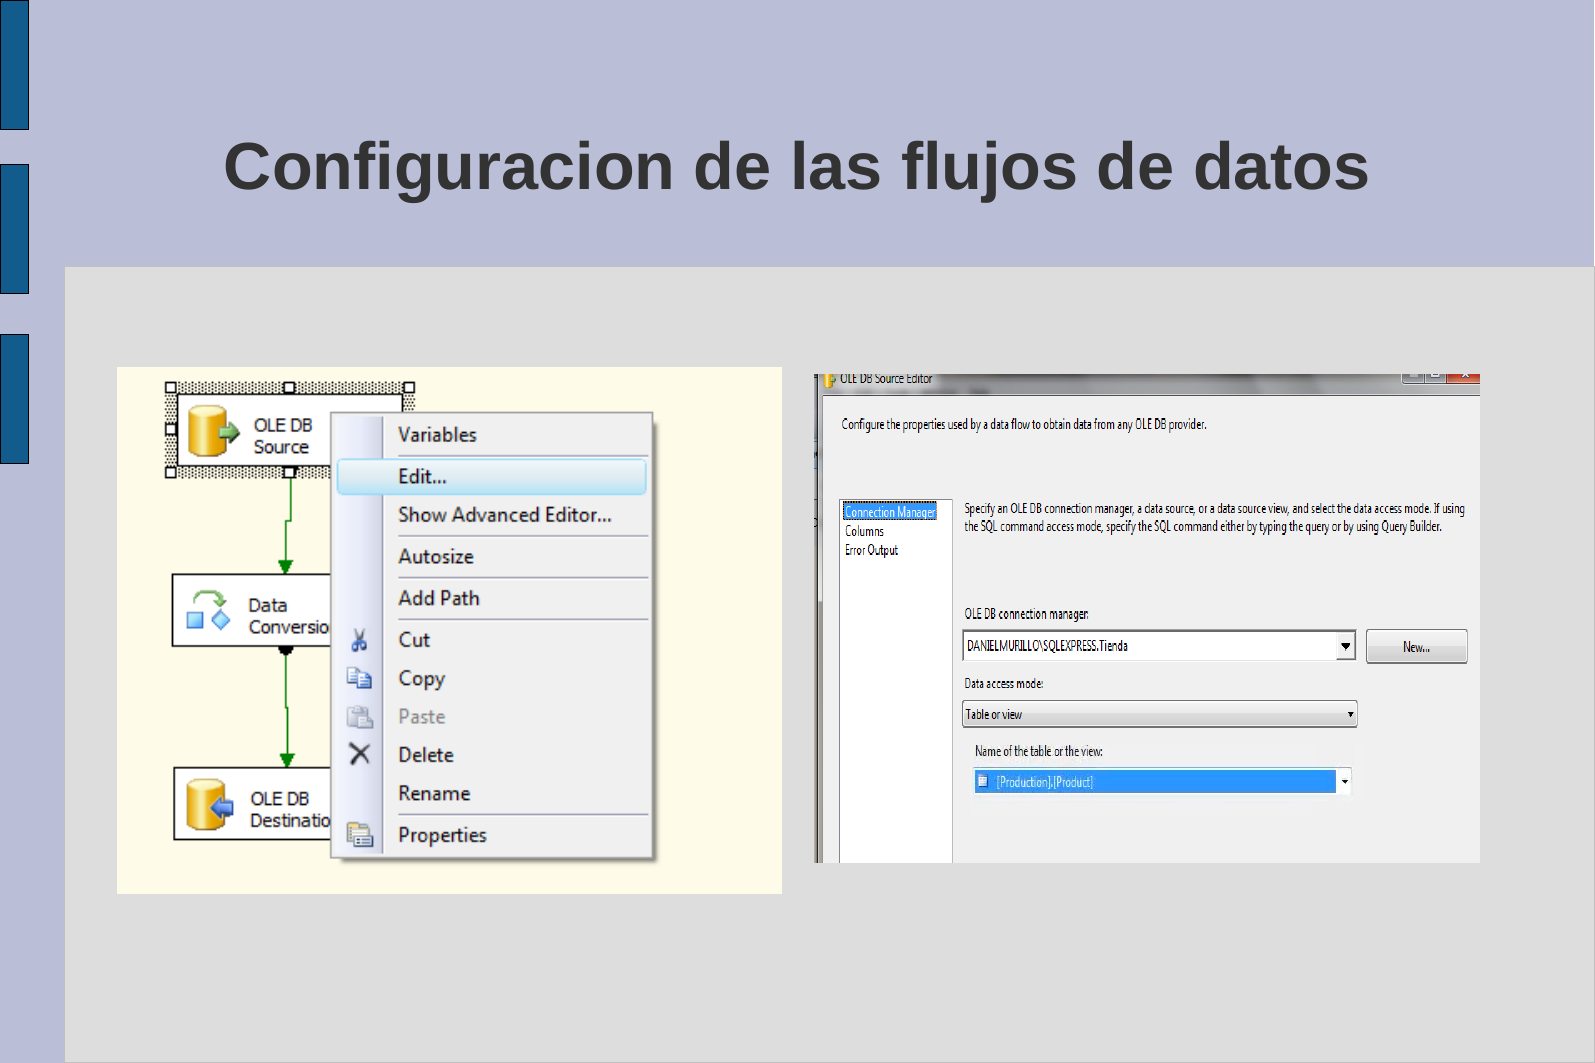

# Configuracion de las flujos de datos